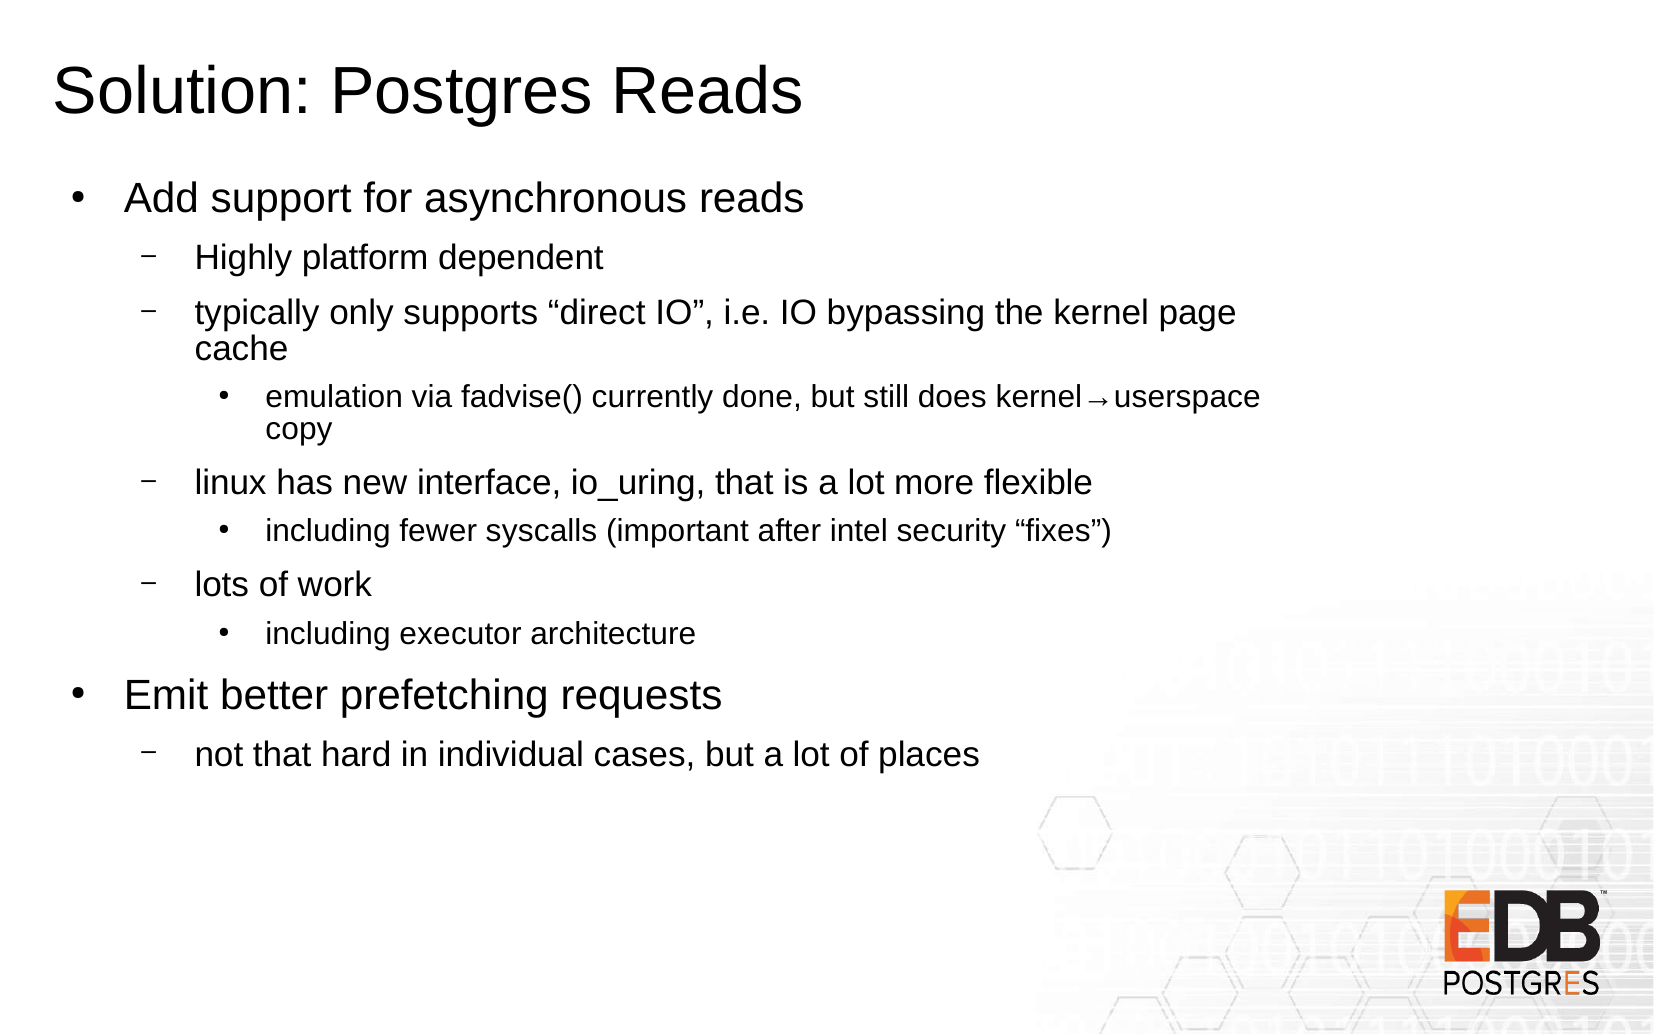

# Solution: Postgres Reads
Add support for asynchronous reads
Highly platform dependent
typically only supports “direct IO”, i.e. IO bypassing the kernel page cache
emulation via fadvise() currently done, but still does kernel→userspace copy
linux has new interface, io_uring, that is a lot more flexible
including fewer syscalls (important after intel security “fixes”)
lots of work
including executor architecture
Emit better prefetching requests
not that hard in individual cases, but a lot of places